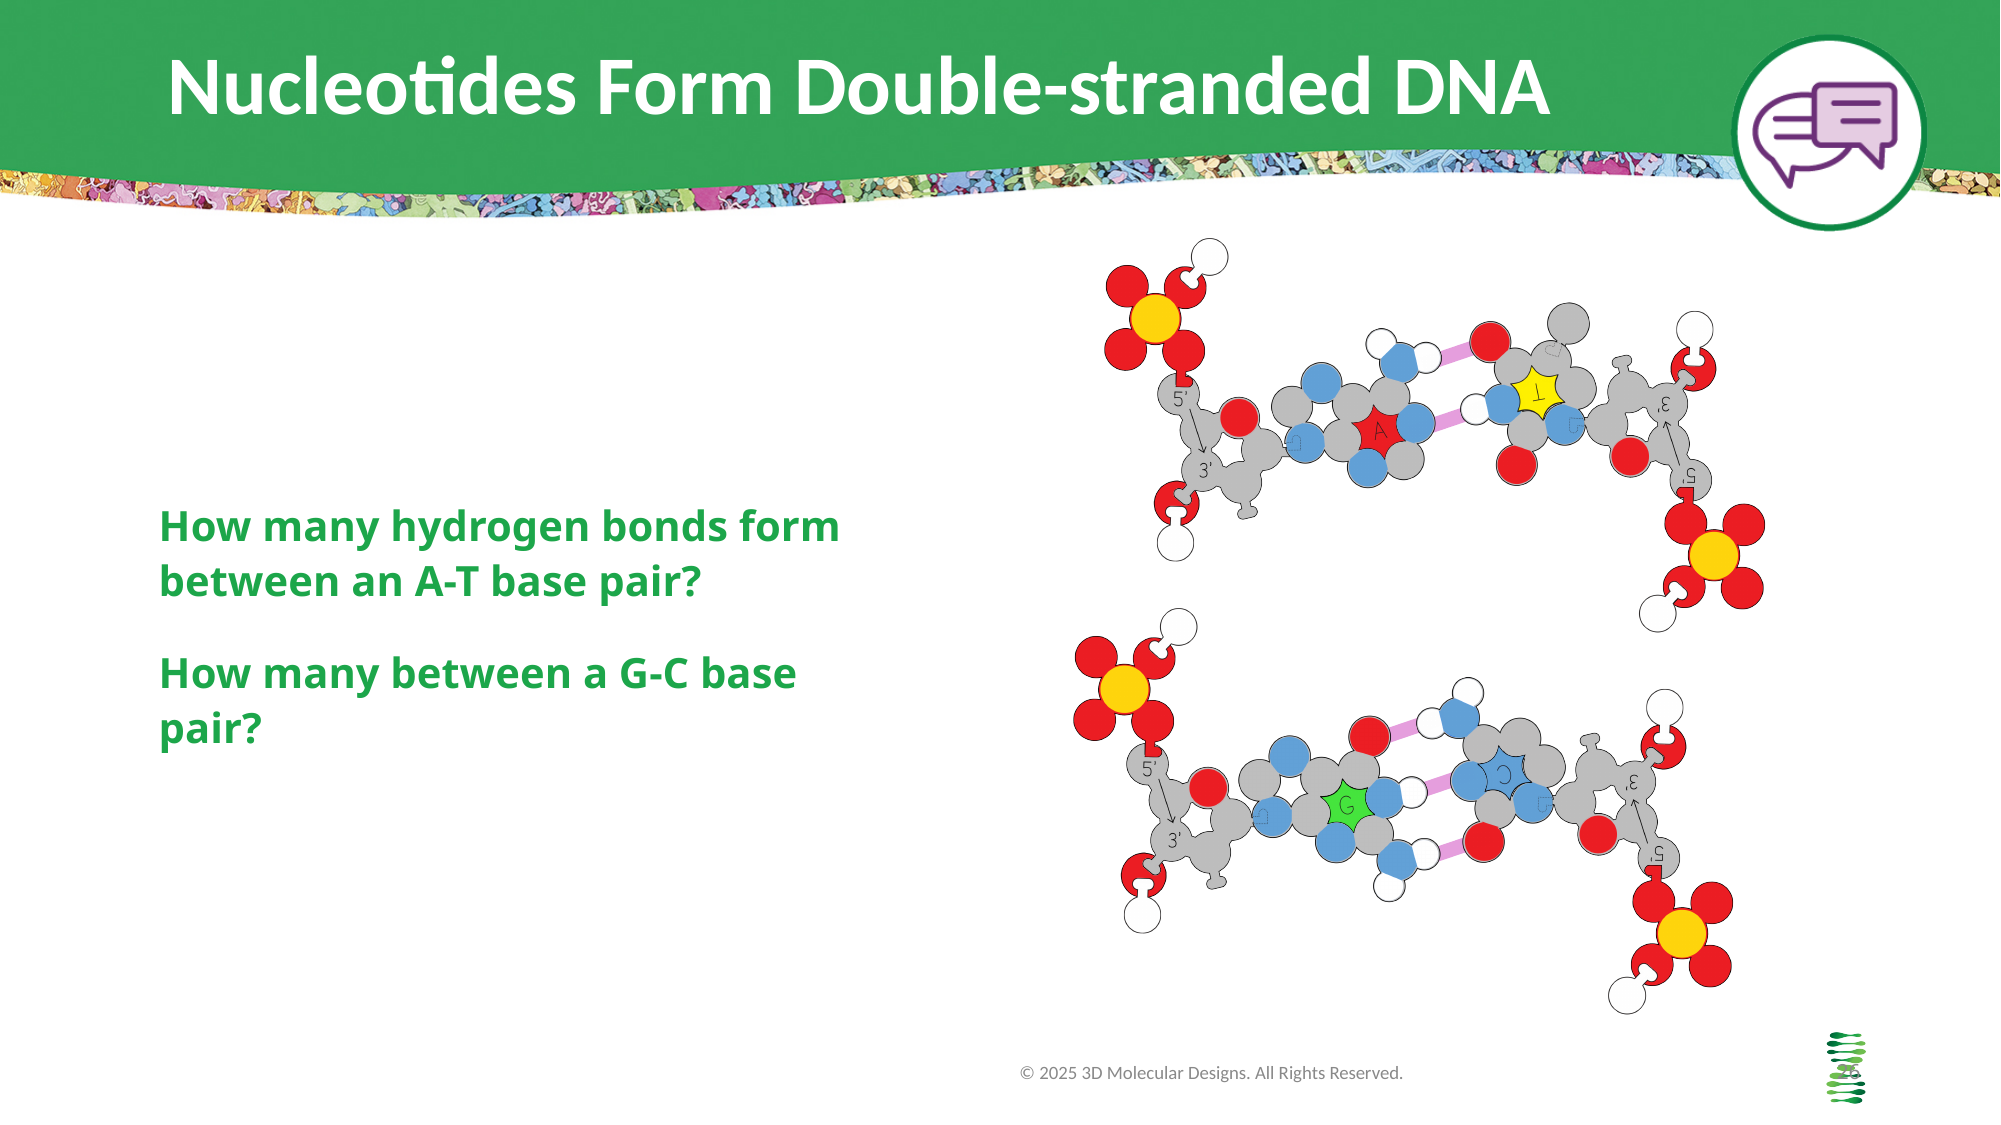

Nucleotides Form Double-stranded DNA
How many hydrogen bonds form between an A-T base pair?
How many between a G-C base pair?